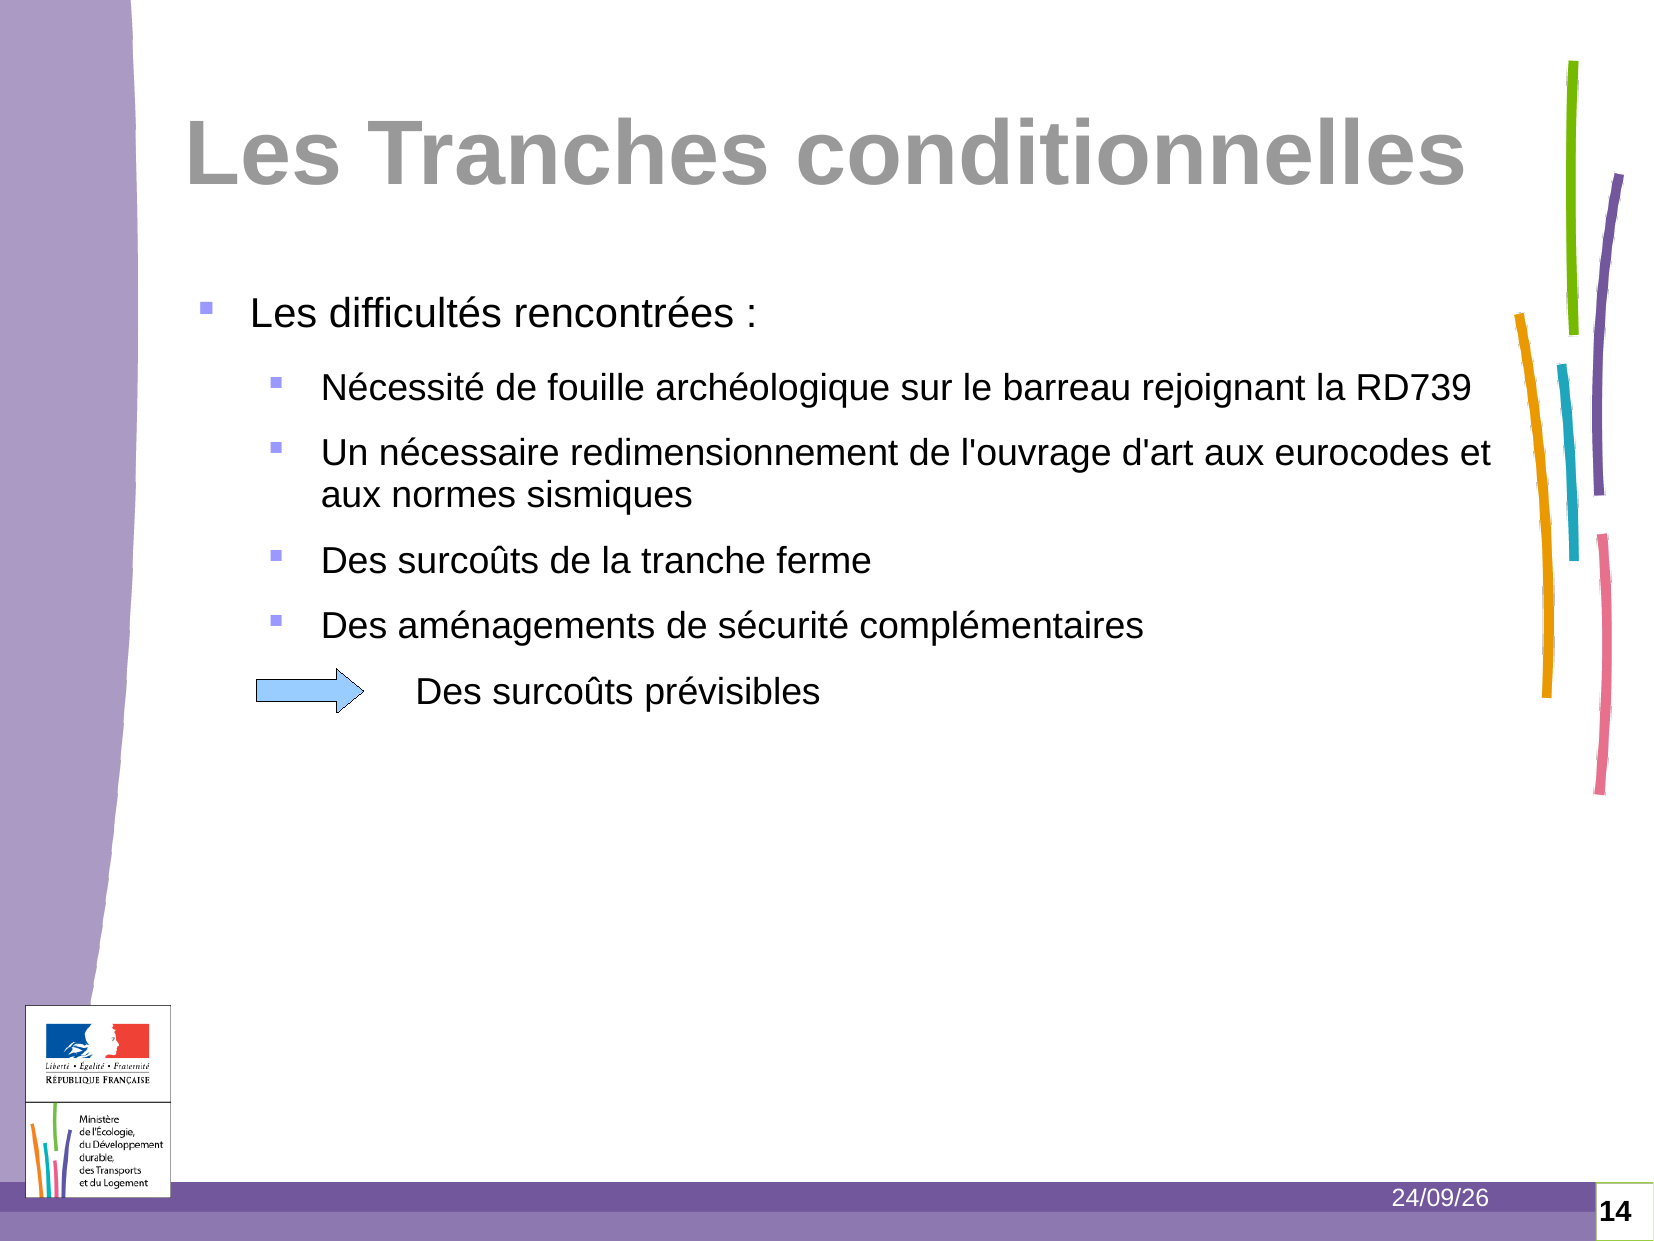

# Les Tranches conditionnelles
Les difficultés rencontrées :
Nécessité de fouille archéologique sur le barreau rejoignant la RD739
Un nécessaire redimensionnement de l'ouvrage d'art aux eurocodes et aux normes sismiques
Des surcoûts de la tranche ferme
Des aménagements de sécurité complémentaires
 Des surcoûts prévisibles
14